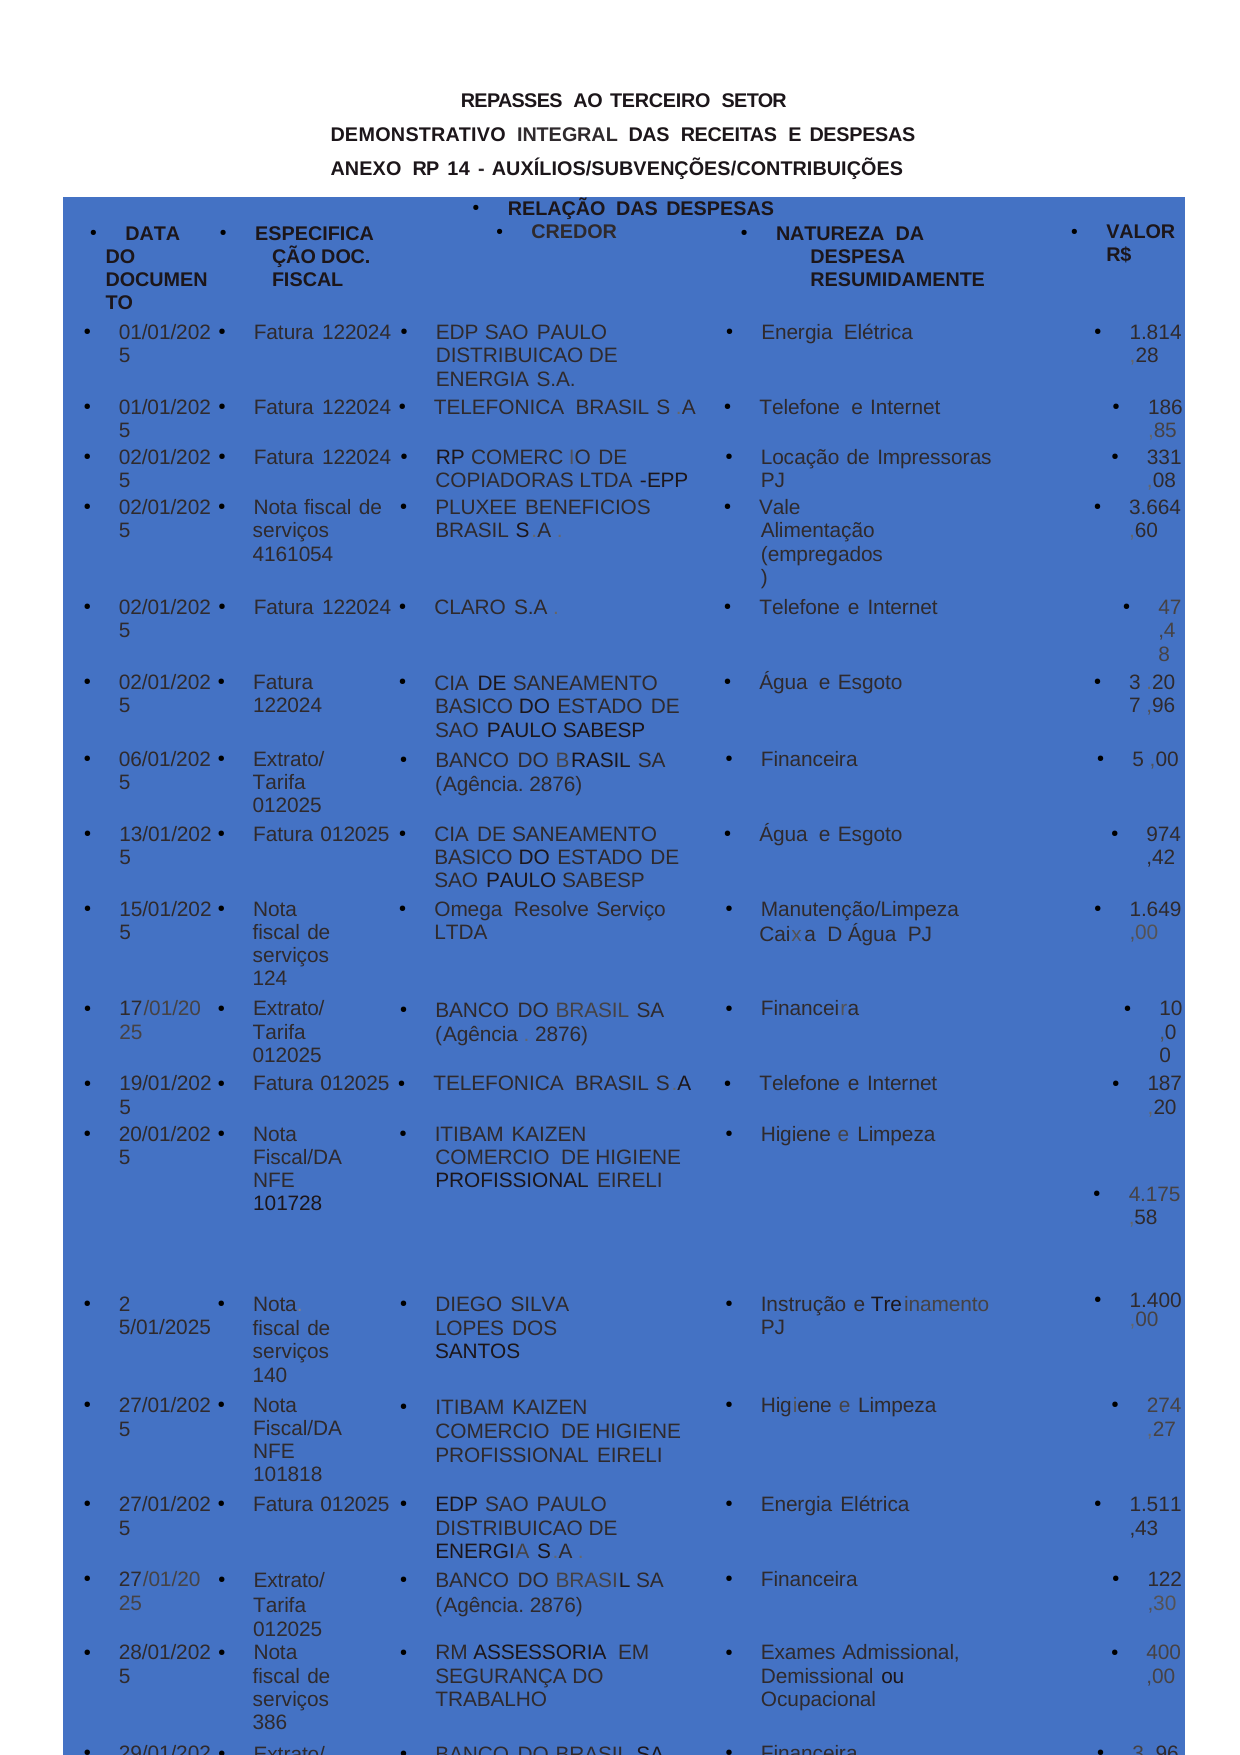

REPASSES AO TERCEIRO SETOR DEMONSTRATIVO INTEGRAL DAS RECEITAS E DESPESAS ANEXO RP 14 - AUXÍLIOS/SUBVENÇÕES/CONTRIBUIÇÕES
| RELAÇÃO DAS DESPESAS | | | | |
| --- | --- | --- | --- | --- |
| DATA DO DOCUMENTO | ESPECIFICAÇÃO DOC. FISCAL | CREDOR | NATUREZA DA DESPESA RESUMIDAMENTE | VALOR R$ |
| 01/01/2025 | Fatura 122024 | EDP SAO PAULO DISTRIBUICAO DE ENERGIA S.A. | Energia Elétrica | 1.814 ,28 |
| 01/01/2025 | Fatura 122024 | TELEFONICA BRASIL S .A | Telefone e Internet | 186 ,85 |
| 02/01/2025 | Fatura 122024 | RP COMERC IO DE COPIADORAS LTDA -EPP | Locação de Impressoras PJ | 331,08 |
| 02/01/2025 | Nota fiscal de serviços 4161054 | PLUXEE BENEFICIOS BRASIL S.A . | Vale Alimentação (empregados) | 3.664 ,60 |
| 02/01/2025 | Fatura 122024 | CLARO S.A . | Telefone e Internet | 47,48 |
| 02/01/2025 | Fatura 122024 | CIA DE SANEAMENTO BASICO DO ESTADO DE SAO PAULO SABESP | Água e Esgoto | 3 .207 ,96 |
| 06/01/2025 | Extrato/Tarifa 012025 | BANCO DO BRASIL SA (Agência. 2876) | Financeira | 5 ,00 |
| 13/01/2025 | Fatura 012025 | CIA DE SANEAMENTO BASICO DO ESTADO DE SAO PAULO SABESP | Água e Esgoto | 974,42 |
| 15/01/2025 | Nota fiscal de serviços 124 | Omega Resolve Serviço LTDA | Manutenção/Limpeza Caixa D Água PJ | 1.649 ,00 |
| 17/01/2025 | Extrato/Tarifa 012025 | BANCO DO BRASIL SA (Agência . 2876) | Financeira | 10,00 |
| 19/01/2025 | Fatura 012025 | TELEFONICA BRASIL S.A | Telefone e Internet | 187 ,20 |
| 20/01/2025 | Nota Fiscal/DANFE 101728 | ITIBAM KAIZEN COMERCIO DE HIGIENE PROFISSIONAL EIRELI | Higiene e Limpeza | |
| | | | | 4.175 ,58 |
| | | | | |
| 2 5/01/2025 | Nota. fiscal de serviços 140 | DIEGO SILVA LOPES DOS SANTOS | Instrução e Treinamento PJ | 1.400,00 |
| | | | | |
| 27/01/2025 | Nota Fiscal/DANFE 101818 | ITIBAM KAIZEN COMERCIO DE HIGIENE PROFISSIONAL EIRELI | Higiene e Limpeza | 274 ,27 |
| 27/01/2025 | Fatura 012025 | EDP SAO PAULO DISTRIBUICAO DE ENERGIA S.A . | Energia Elétrica | 1.511,43 |
| 27/01/2025 | Extrato/Tarifa 012025 | BANCO DO BRASIL SA (Agência. 2876) | Financeira | 122 ,30 |
| 28/01/2025 | Nota fiscal de serviços 386 | RM ASSESSORIA EM SEGURANÇA DO TRABALHO | Exames Admissional, Demissional ou Ocupacional | 400,00 |
| 29/01/2025 | Extrato/Tarifa 012025 | BANCO DO BRASIL SA (Agência . 2876) | Financeira | 3 ,96 |
| 30/01/2025 | Nota fisca 1 de serviços 4291924 | PLUXEE BENEFICIOS BRASIL S.A . | Vale Alimentação (empregados) | 4.5 25 ,20 |
| 31/01/2025 | Holerite 012025 | Alice Mary Pacheco Canuto | Professor (a) 1 (folha) | 1.229,41 |
| 31/01/2025 | Holerite 012025 | Andreia Oliveira dos Santos Silva | Professor ( a) 1 (folha) | 1.229,41 |
| 31/01/2025 | Holerite 012025 | Camila Oliveira Silva | Professor ( a) 1 (folha) | 953 ,12 |
| 31/01/2025 | Holerite 012025 | Debora Alves da Cruz | Professor (a) 1 (folha) | 953.12 |
| 31/01/2025 | Holerite 012025 | Erika Cristina Alves | Cozinheiro(a) (folha) | 1.371,92 |
P:órr J /7